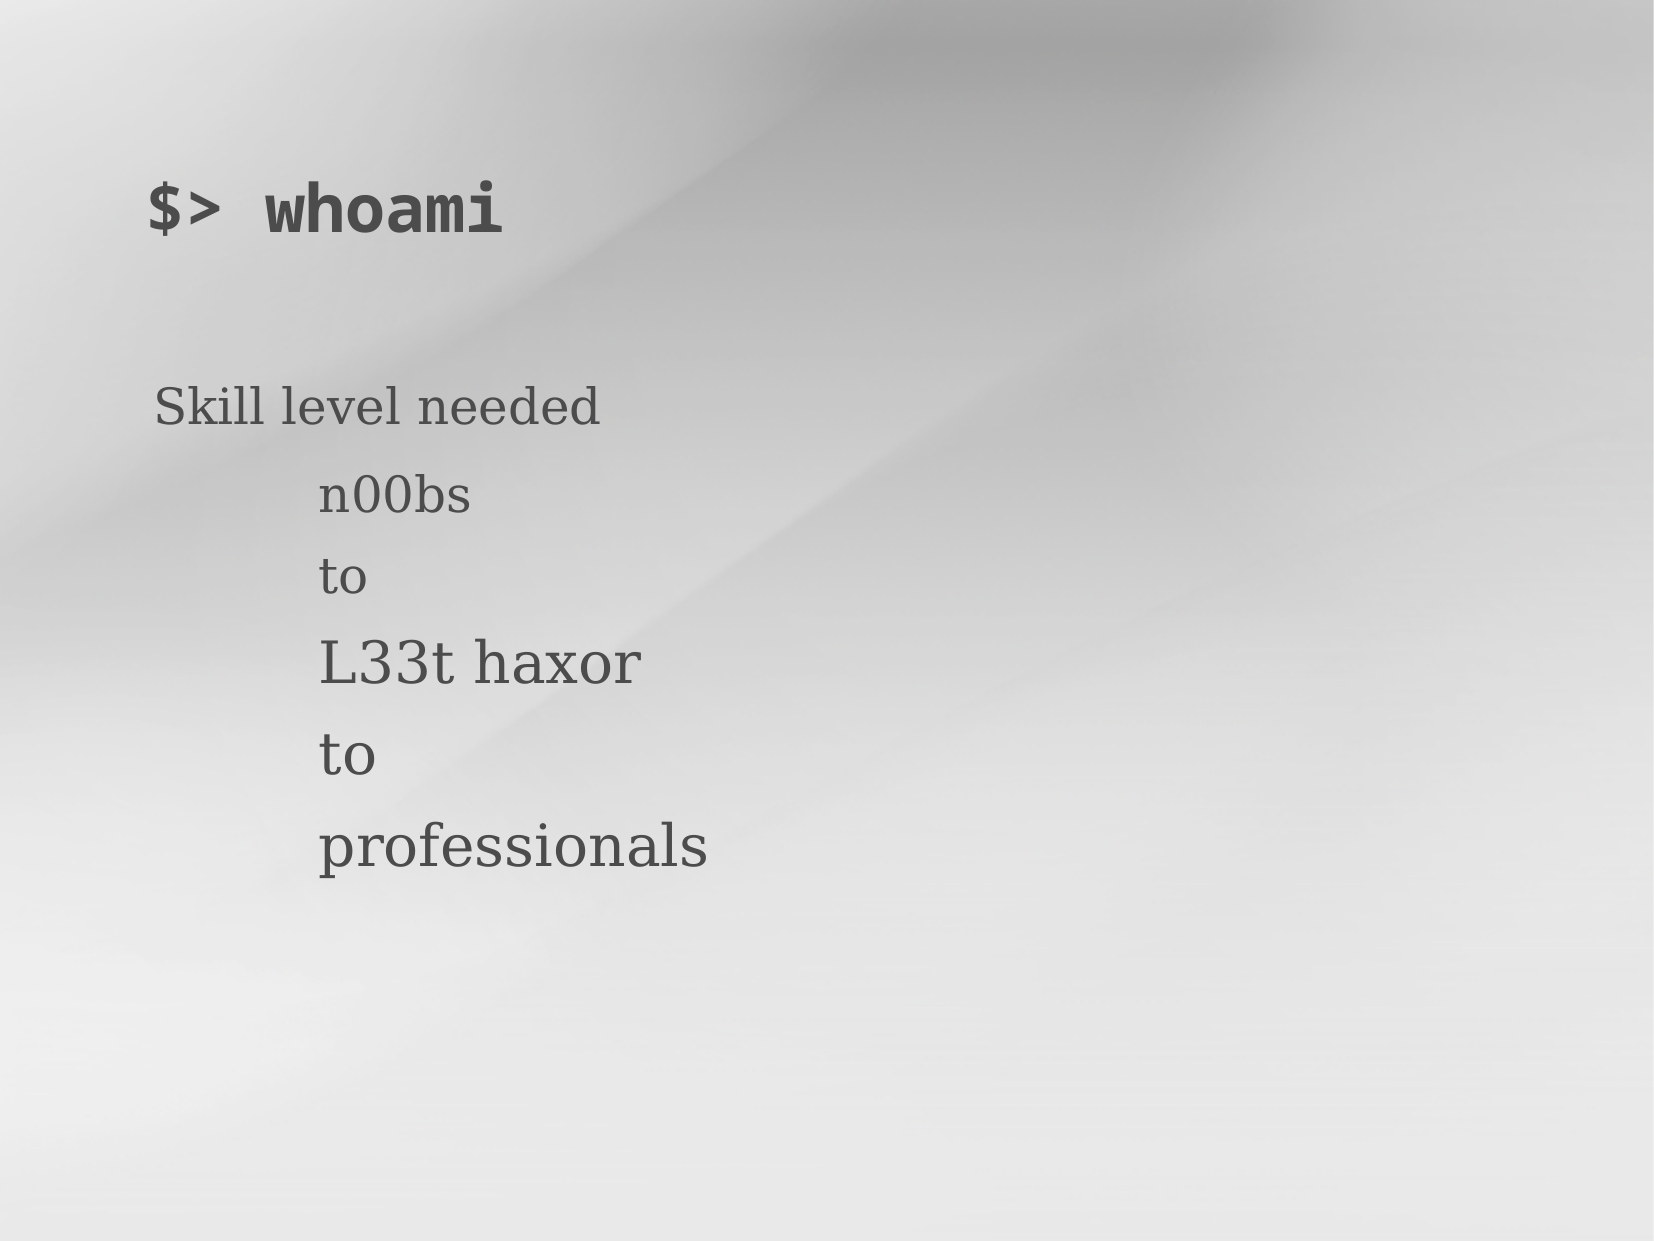

# $> whoami
Skill level needed
n00bs
to
L33t haxor
to
professionals